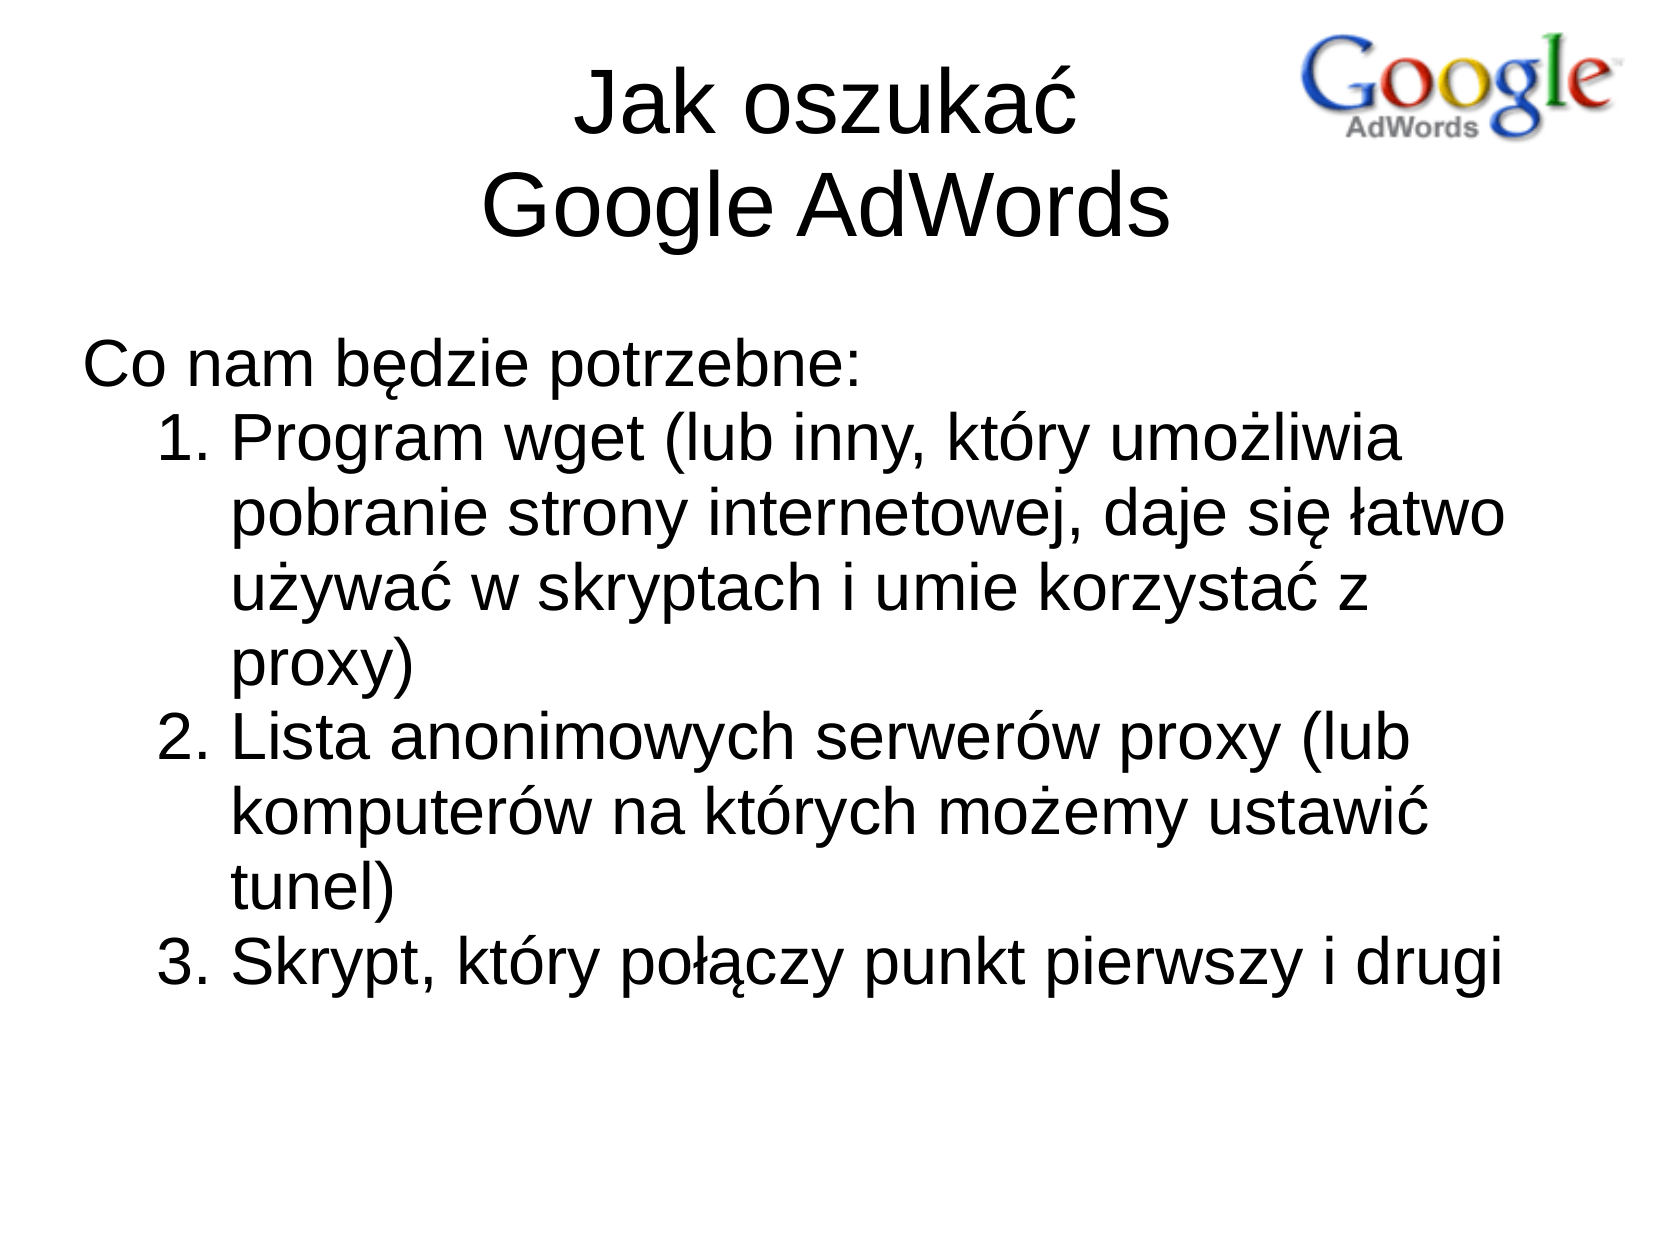

# Jak oszukać Google AdWords
Co nam będzie potrzebne:
	1. Program wget (lub inny, który umożliwia 				pobranie strony internetowej, daje się łatwo 			używać w skryptach i umie korzystać z 					proxy)
	2. Lista anonimowych serwerów proxy (lub 				komputerów na których możemy ustawić 				tunel)
	3. Skrypt, który połączy punkt pierwszy i drugi